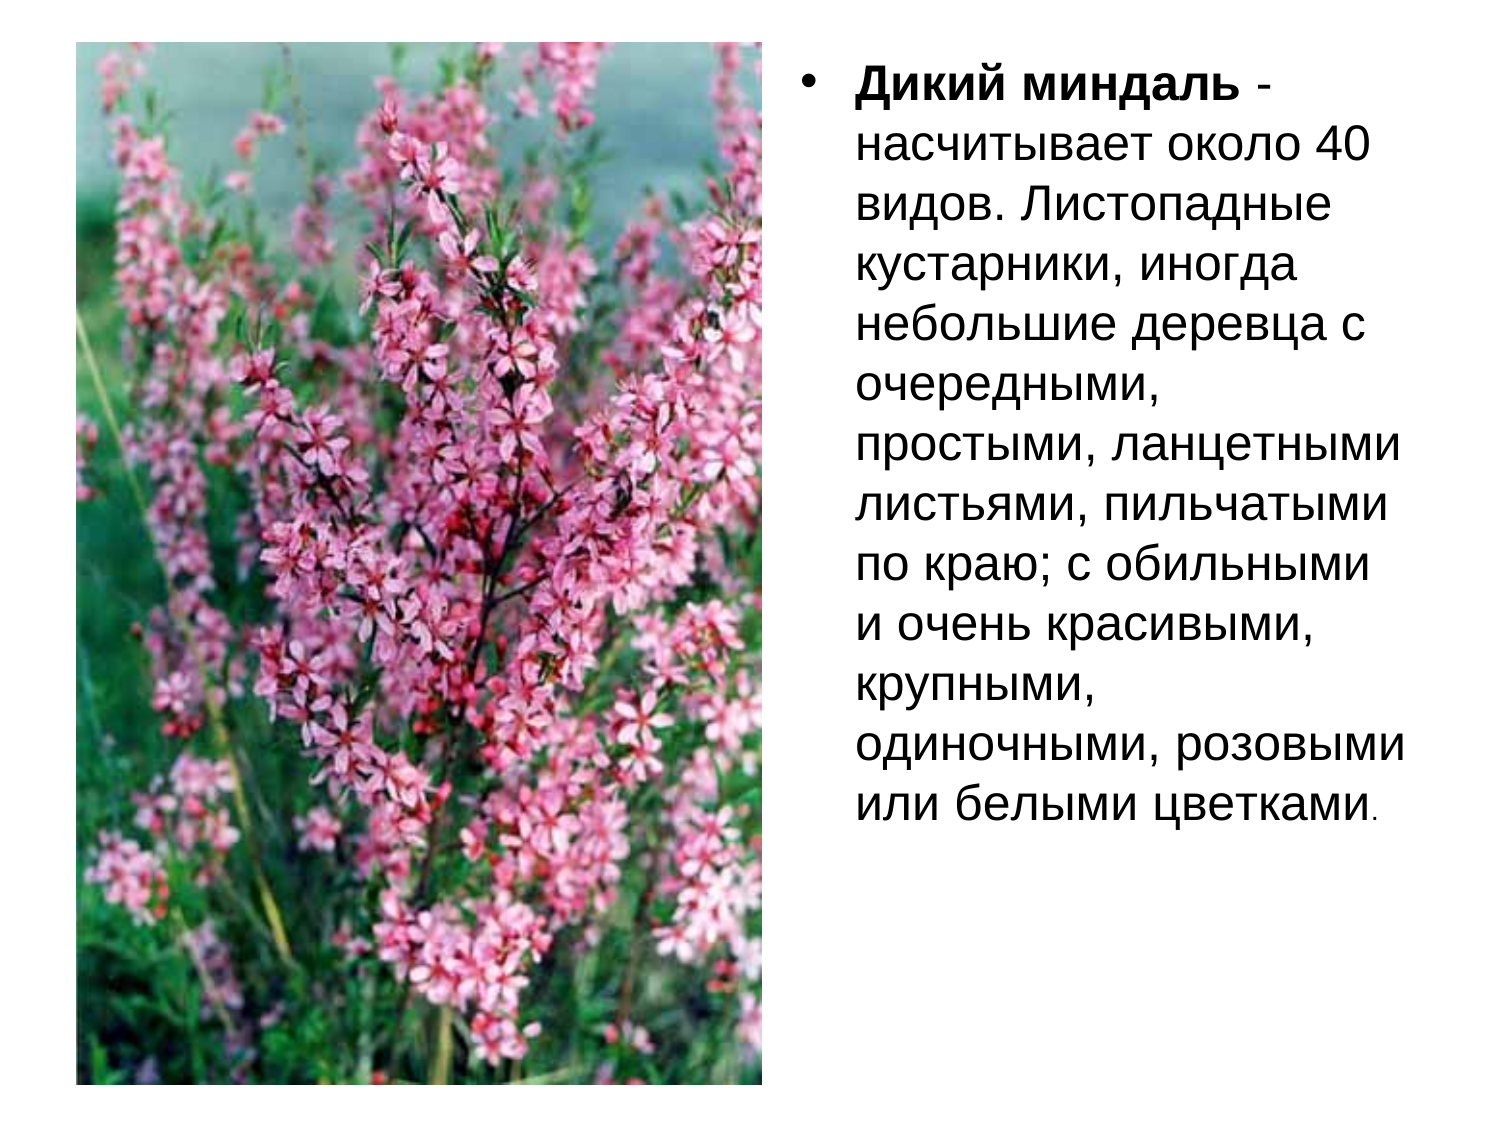

#
Дикий миндаль - насчитывает около 40 видов. Листопадные кустарники, иногда небольшие деревца с очередными, простыми, ланцетными листьями, пильчатыми по краю; с обильными и очень красивыми, крупными, одиночными, розовыми или белыми цветками.